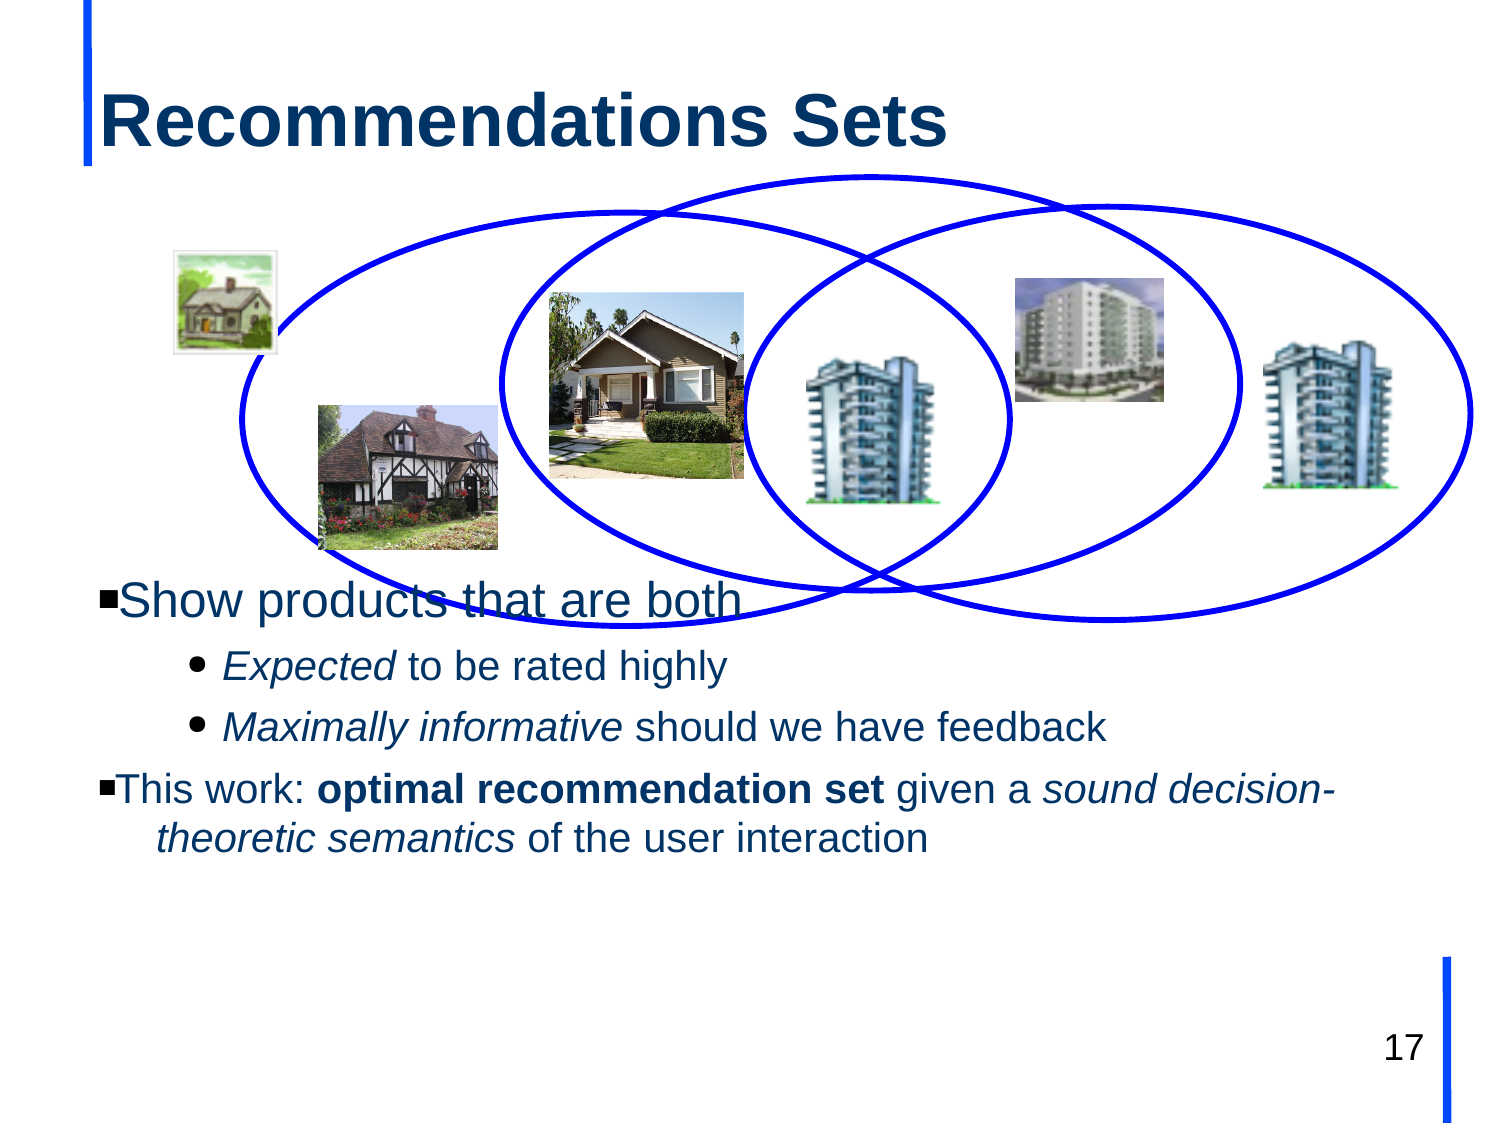

# Recommendations Sets
Show products that are both
Expected to be rated highly
Maximally informative should we have feedback
This work: optimal recommendation set given a sound decision-theoretic semantics of the user interaction
17